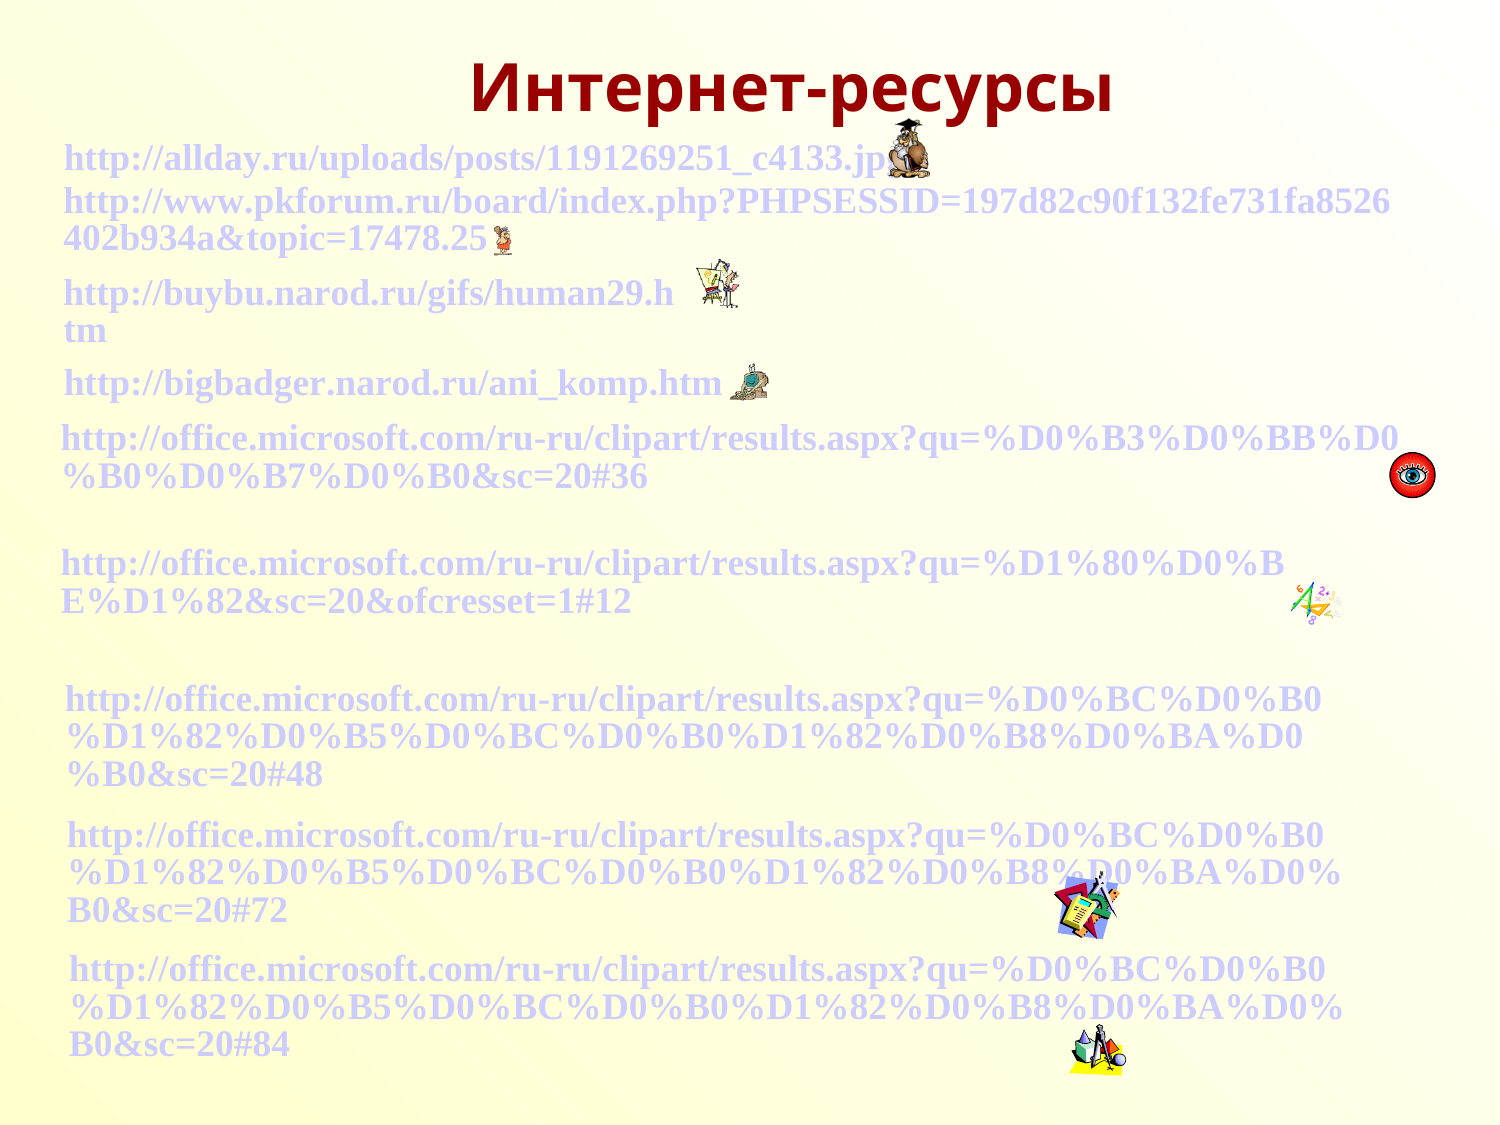

Интернет-ресурсы
http://allday.ru/uploads/posts/1191269251_c4133.jpg
http://www.pkforum.ru/board/index.php?PHPSESSID=197d82c90f132fe731fa8526402b934a&topic=17478.25
http://buybu.narod.ru/gifs/human29.htm
http://bigbadger.narod.ru/ani_komp.htm
http://office.microsoft.com/ru-ru/clipart/results.aspx?qu=%D0%B3%D0%BB%D0%B0%D0%B7%D0%B0&sc=20#36
http://office.microsoft.com/ru-ru/clipart/results.aspx?qu=%D1%80%D0%BE%D1%82&sc=20&ofcresset=1#12
http://office.microsoft.com/ru-ru/clipart/results.aspx?qu=%D0%BC%D0%B0%D1%82%D0%B5%D0%BC%D0%B0%D1%82%D0%B8%D0%BA%D0%B0&sc=20#48
http://office.microsoft.com/ru-ru/clipart/results.aspx?qu=%D0%BC%D0%B0%D1%82%D0%B5%D0%BC%D0%B0%D1%82%D0%B8%D0%BA%D0%B0&sc=20#72
http://office.microsoft.com/ru-ru/clipart/results.aspx?qu=%D0%BC%D0%B0%D1%82%D0%B5%D0%BC%D0%B0%D1%82%D0%B8%D0%BA%D0%B0&sc=20#84